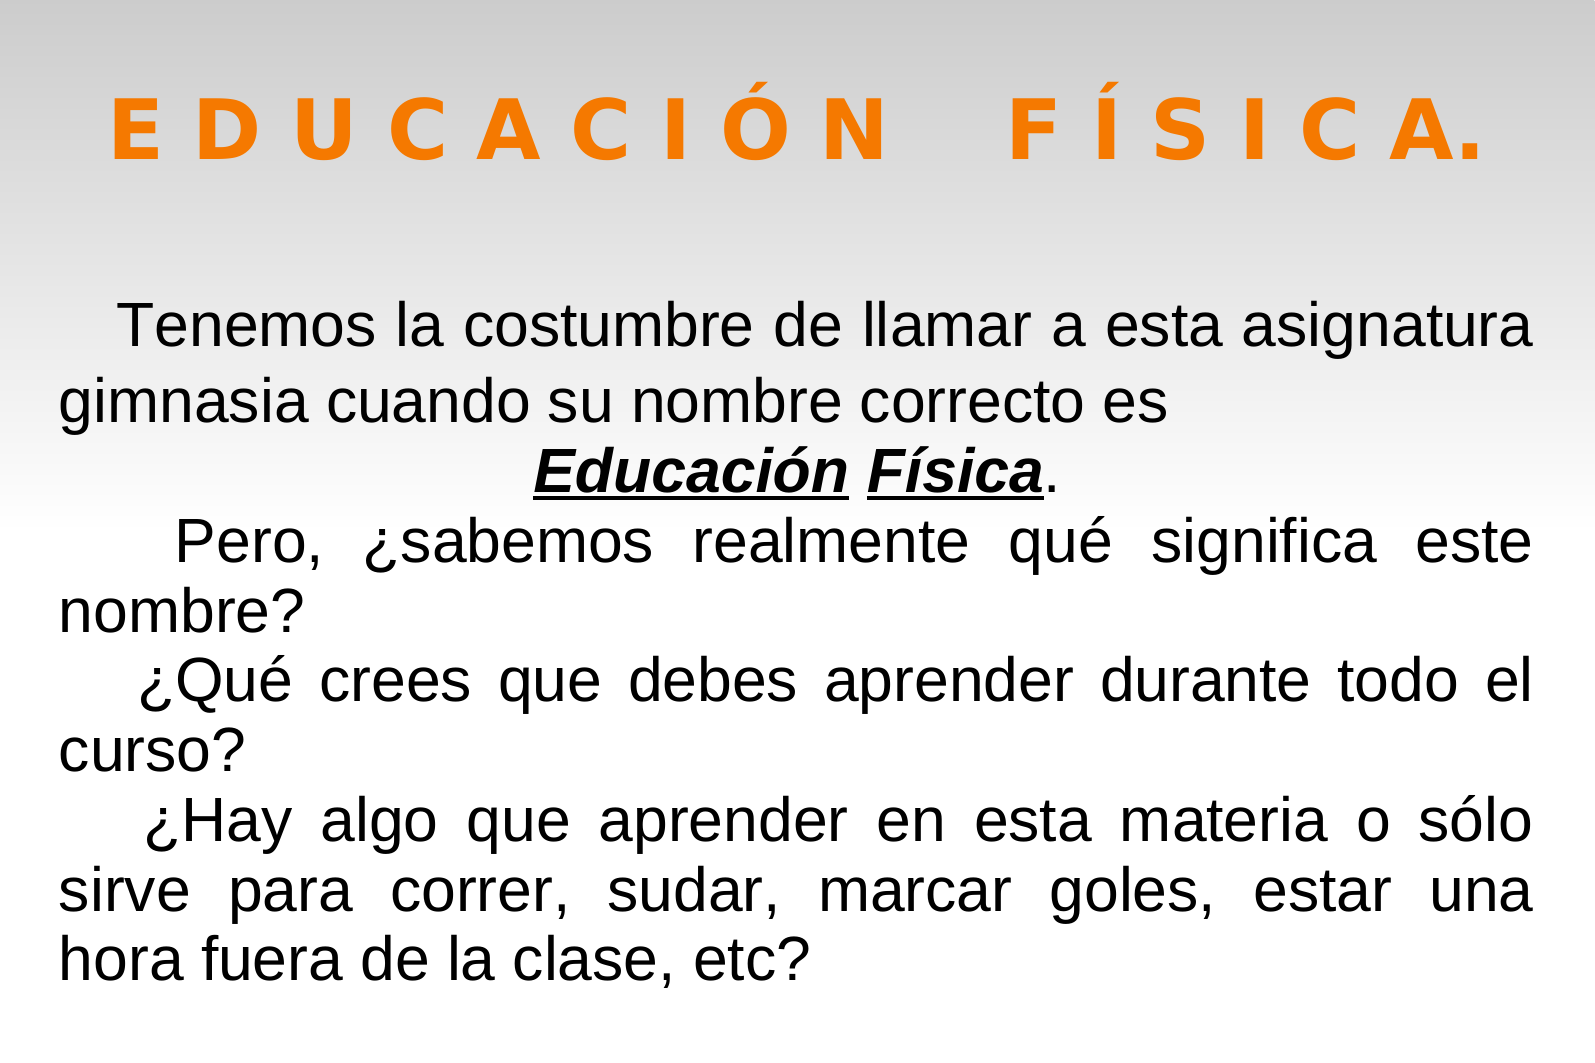

# E D U C A C I Ó N F Í S I C A.
 Tenemos la costumbre de llamar a esta asignatura gimnasia cuando su nombre correcto es
 Educación Física.
 Pero, ¿sabemos realmente qué significa este nombre?
 ¿Qué crees que debes aprender durante todo el curso?
 ¿Hay algo que aprender en esta materia o sólo sirve para correr, sudar, marcar goles, estar una hora fuera de la clase, etc?